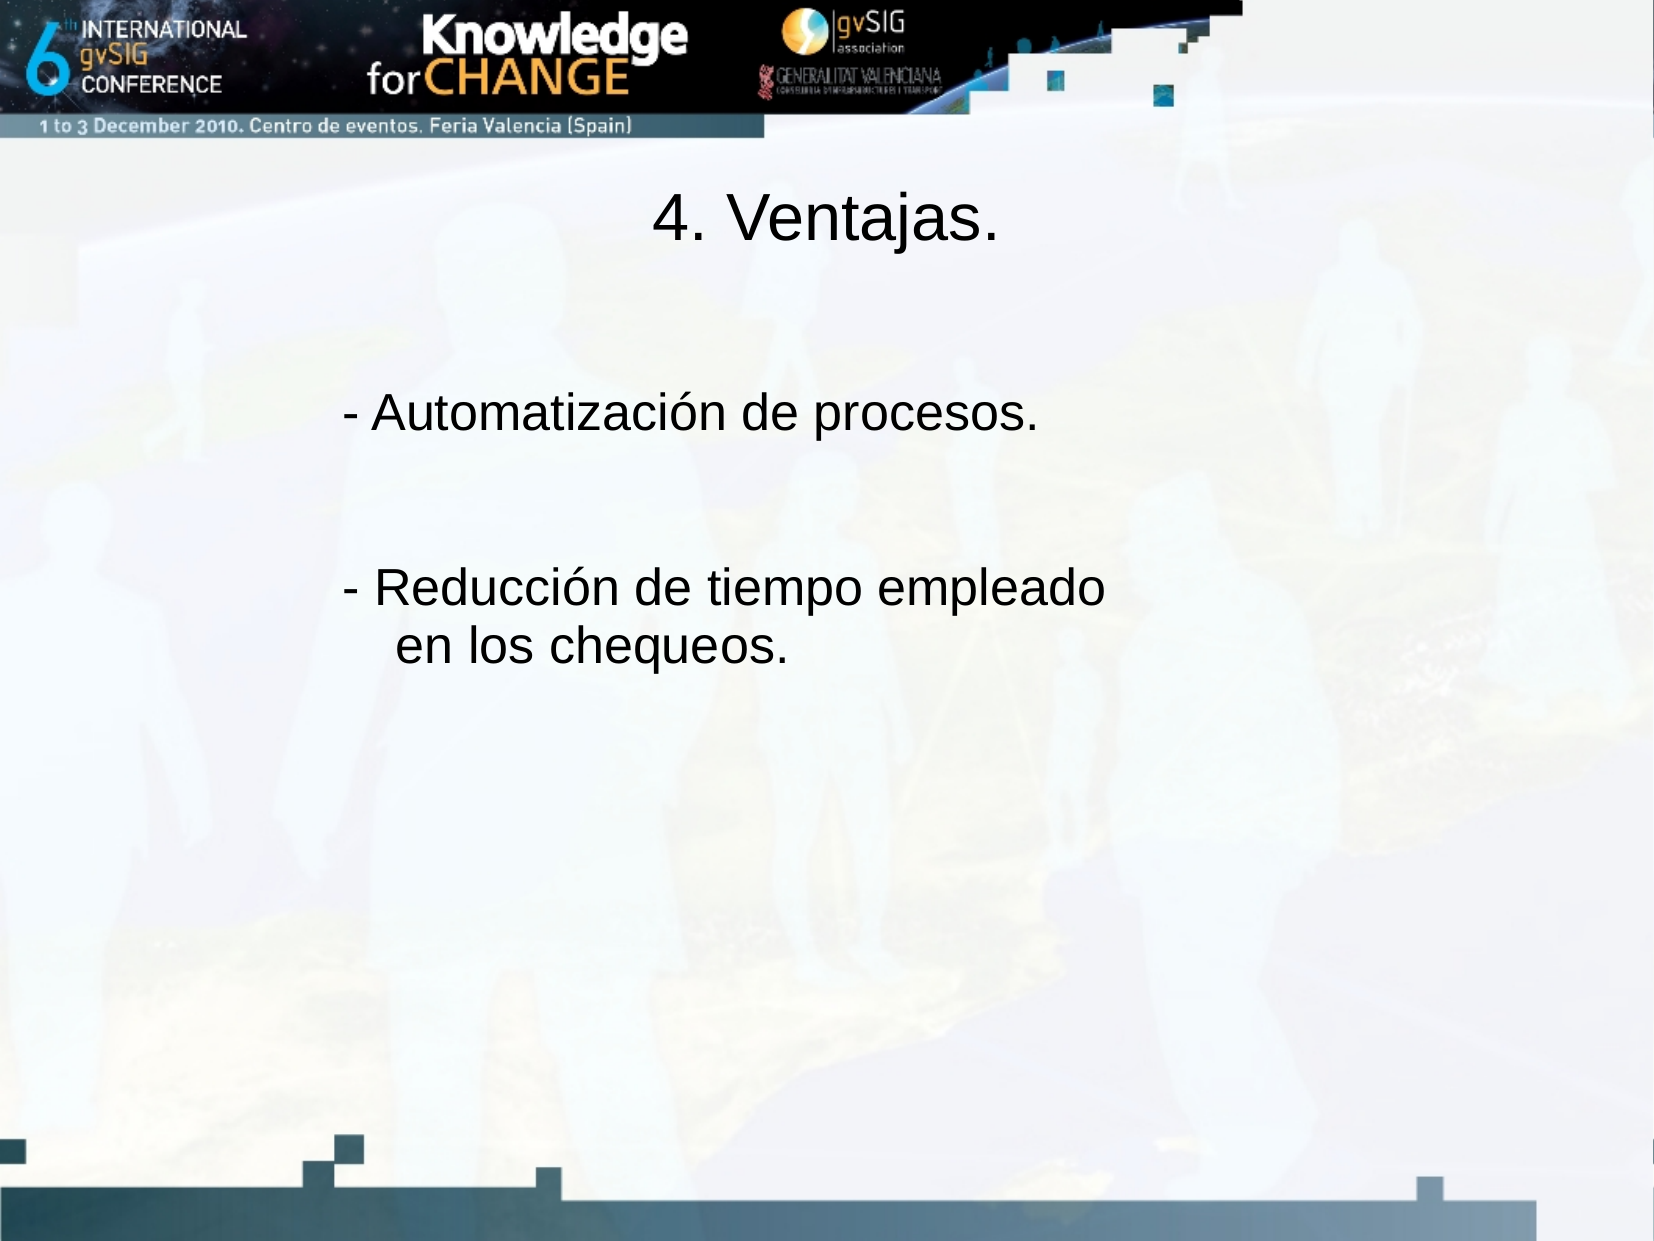

# 4. Ventajas.
- Automatización de procesos.
- Reducción de tiempo empleado en los chequeos.